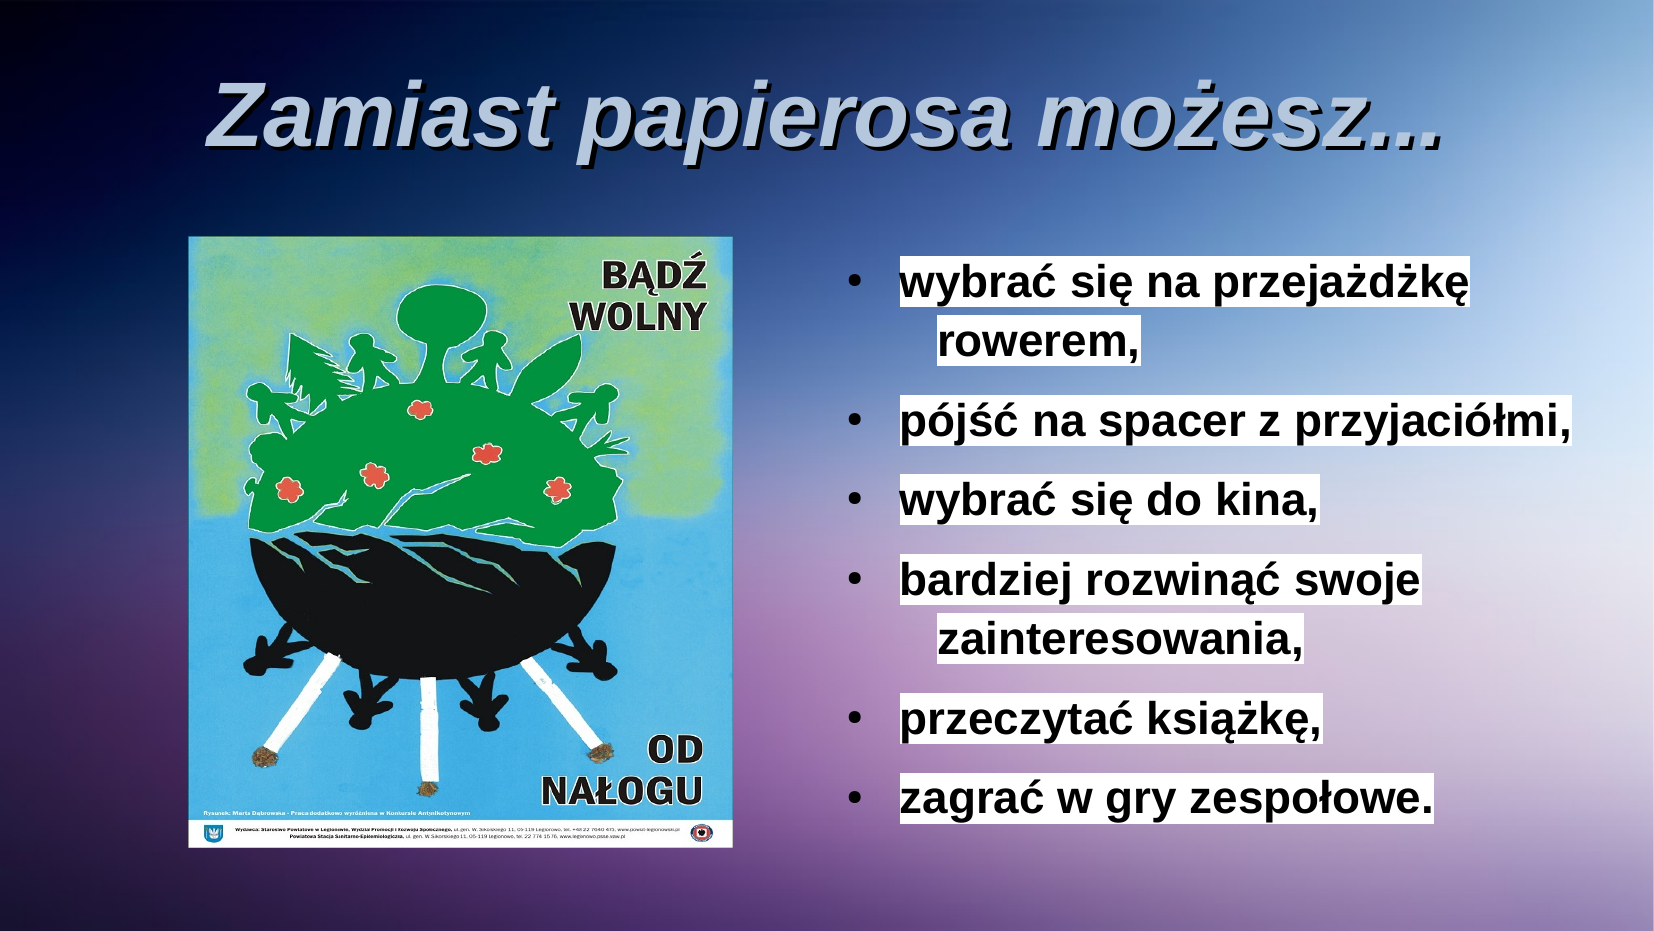

# Zamiast papierosa możesz...
wybrać się na przejażdżkę rowerem,
pójść na spacer z przyjaciółmi,
wybrać się do kina,
bardziej rozwinąć swoje zainteresowania,
przeczytać książkę,
zagrać w gry zespołowe.